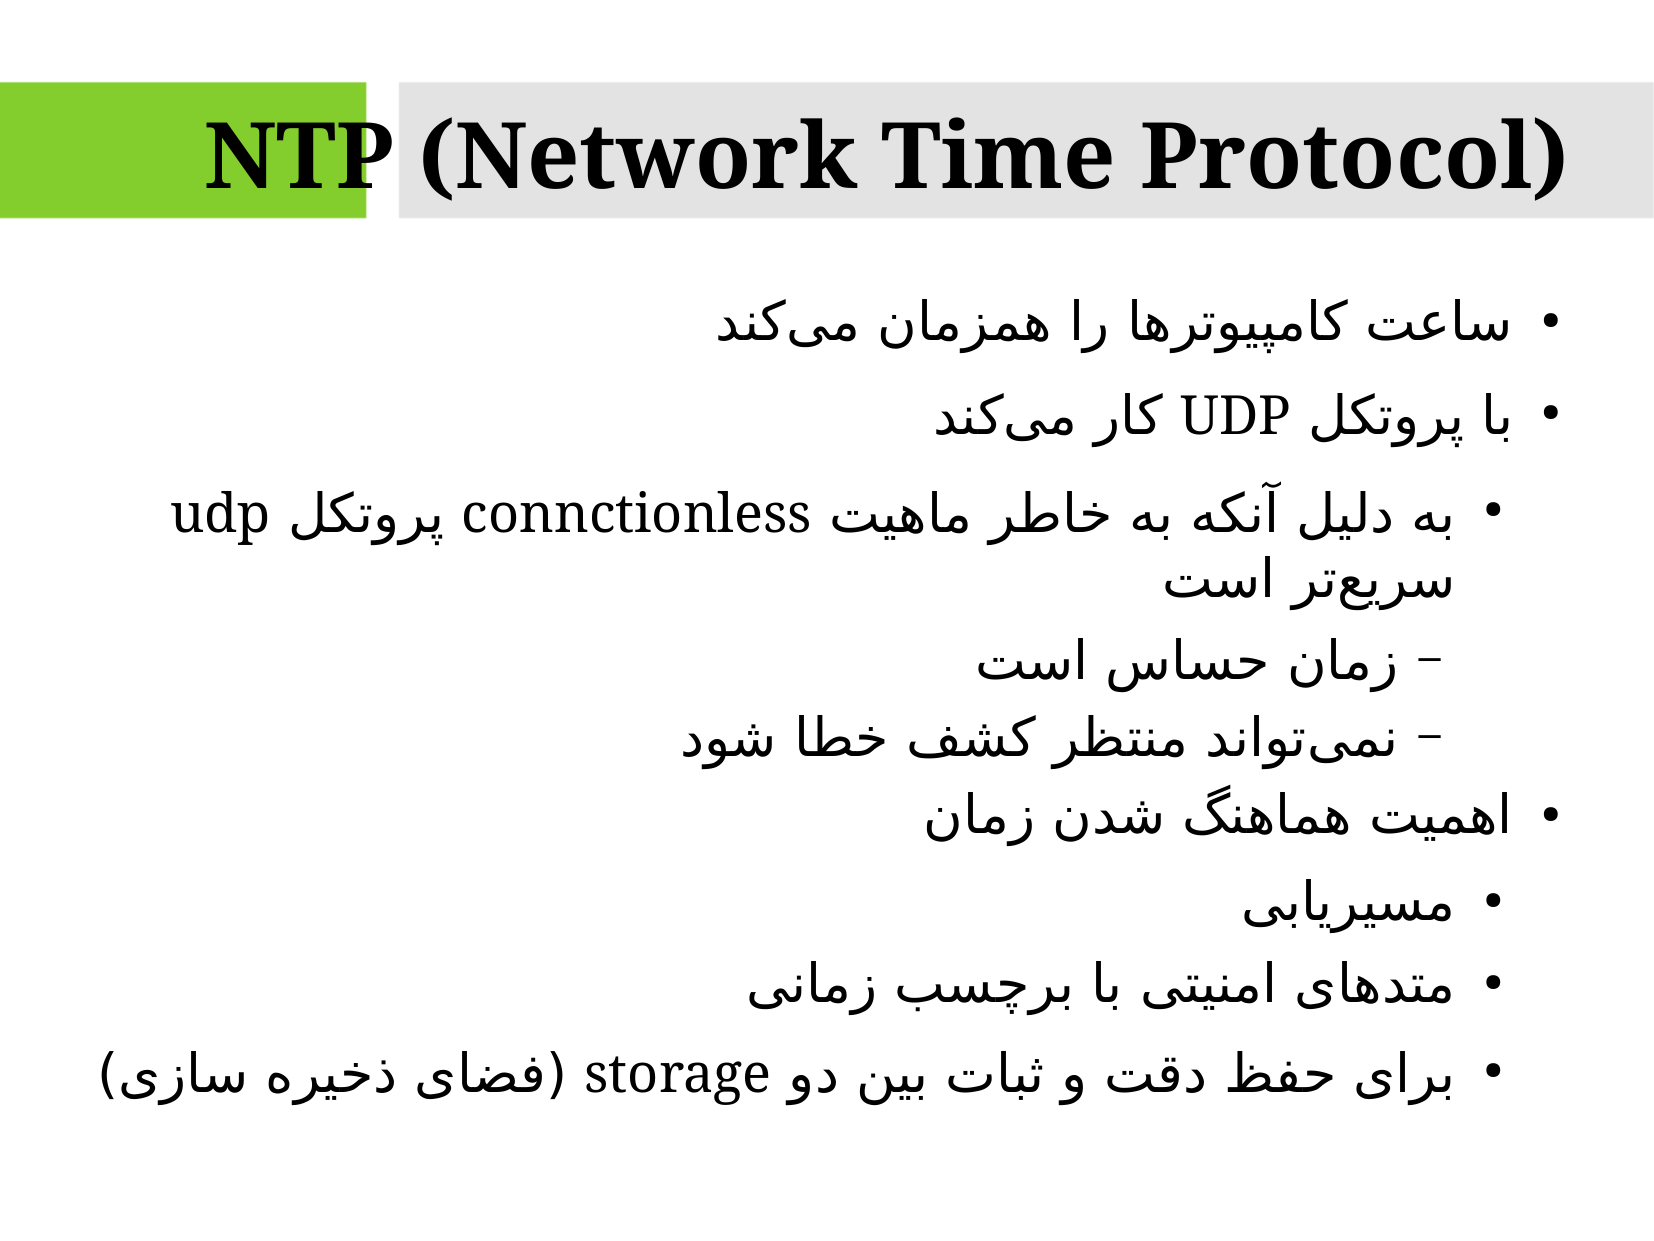

# NTP (Network Time Protocol)
ساعت کامپیوترها را همزمان می‌کند
با پروتکل UDP کار می‌کند
به دلیل آنکه به خاطر ماهیت connctionless پروتکل udp سریع‌تر است
زمان حساس است
نمی‌تواند منتظر کشف خطا شود
اهمیت هماهنگ شدن زمان
مسیریابی
متدهای امنیتی با برچسب زمانی
برای حفظ دقت و ثبات بین دو storage (فضای ذخیره سازی)